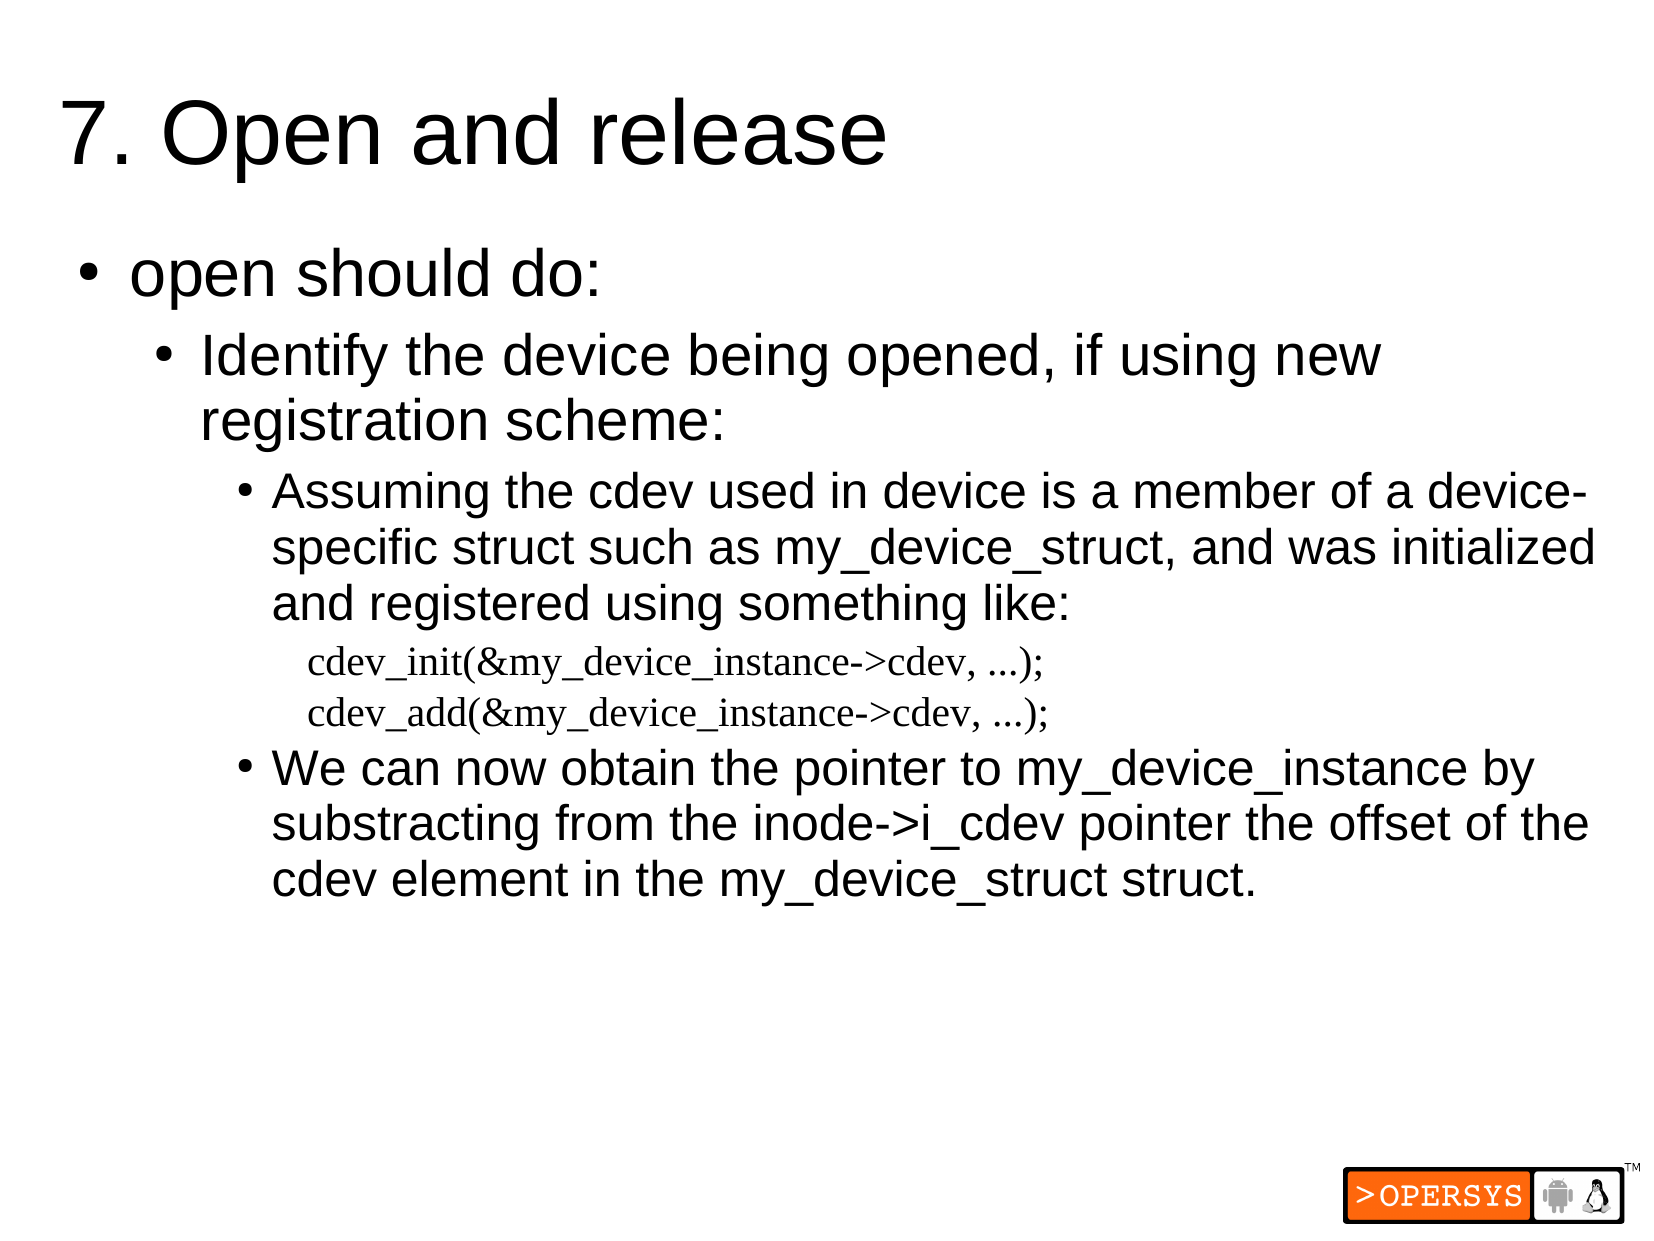

# 7. Open and release
open should do:
Identify the device being opened, if using new registration scheme:
Assuming the cdev used in device is a member of a device-specific struct such as my_device_struct, and was initialized and registered using something like:
cdev_init(&my_device_instance->cdev, ...);
cdev_add(&my_device_instance->cdev, ...);
We can now obtain the pointer to my_device_instance by substracting from the inode->i_cdev pointer the offset of the cdev element in the my_device_struct struct.